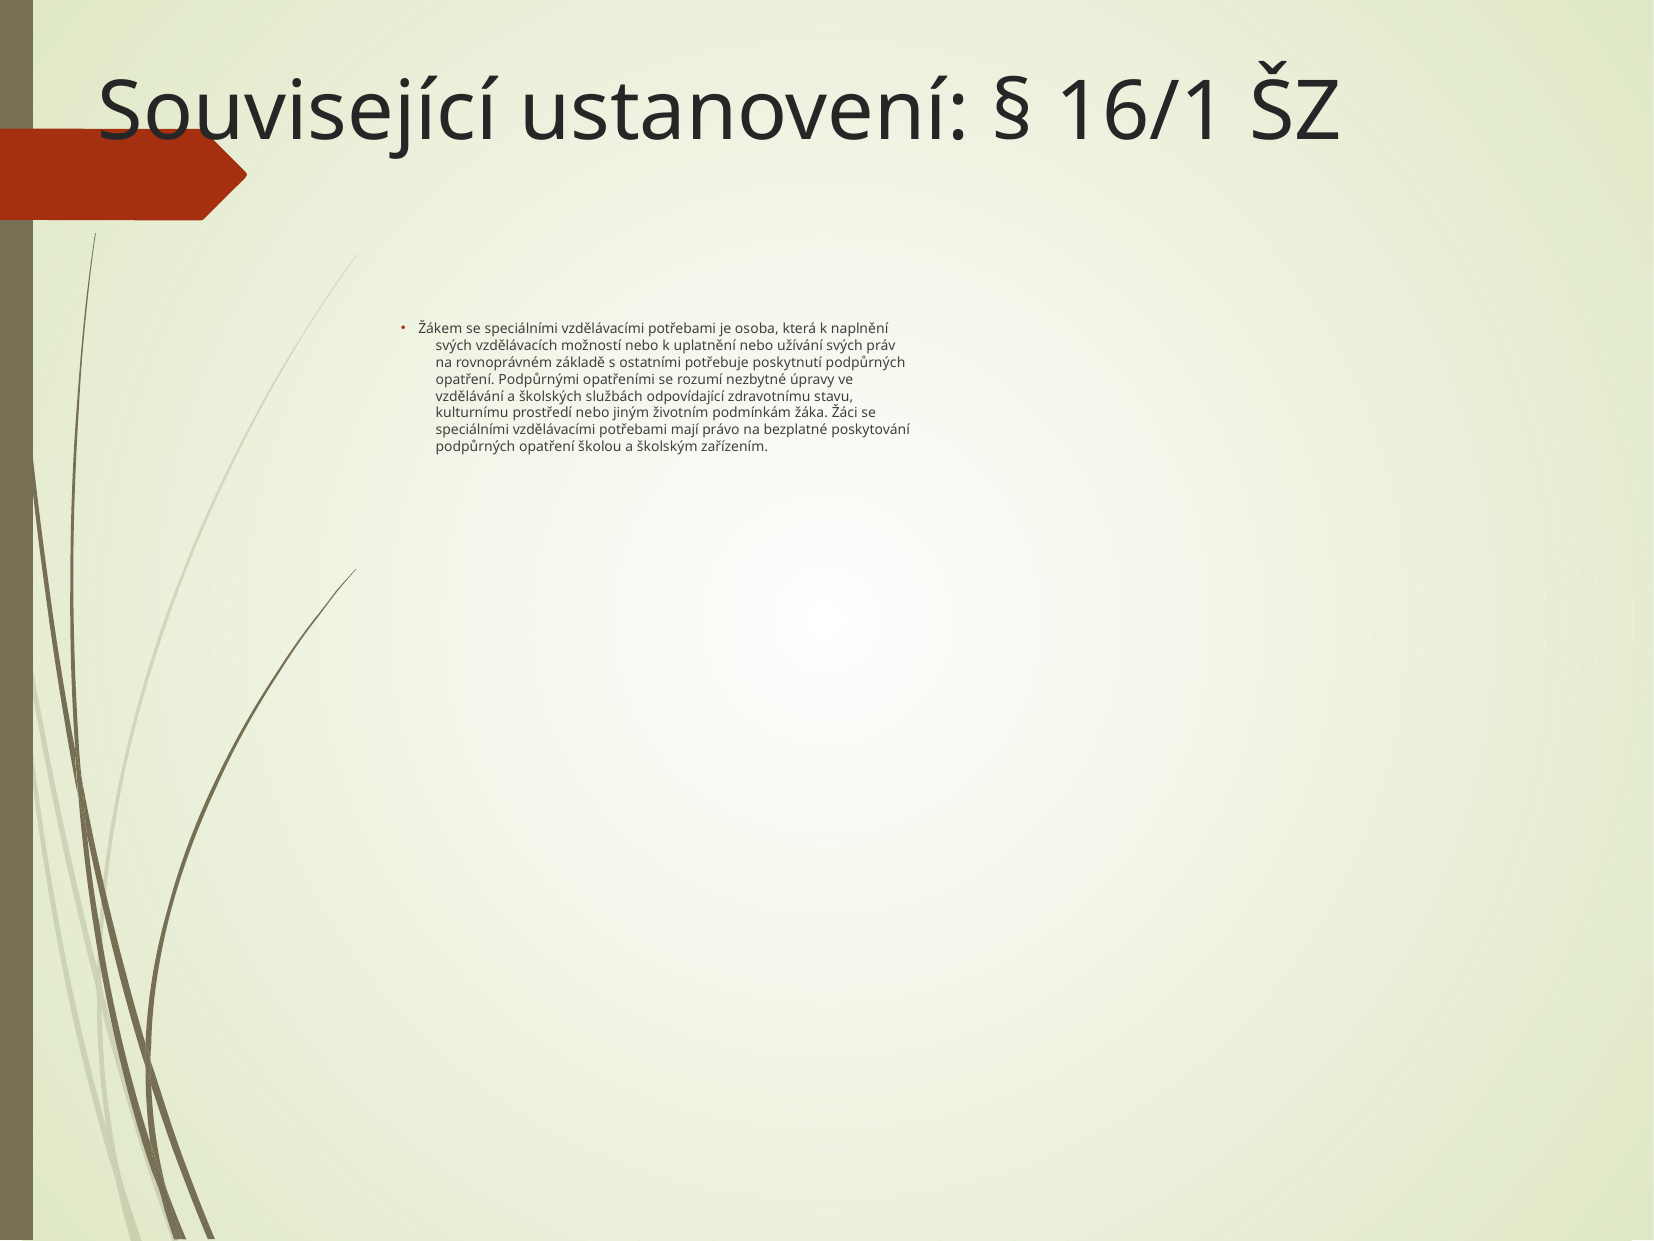

# Související ustanovení: § 16/1 ŠZ
Žákem se speciálními vzdělávacími potřebami je osoba, která k naplnění svých vzdělávacích možností nebo k uplatnění nebo užívání svých práv na rovnoprávném základě s ostatními potřebuje poskytnutí podpůrných opatření. Podpůrnými opatřeními se rozumí nezbytné úpravy ve vzdělávání a školských službách odpovídající zdravotnímu stavu, kulturnímu prostředí nebo jiným životním podmínkám žáka. Žáci se speciálními vzdělávacími potřebami mají právo na bezplatné poskytování podpůrných opatření školou a školským zařízením.